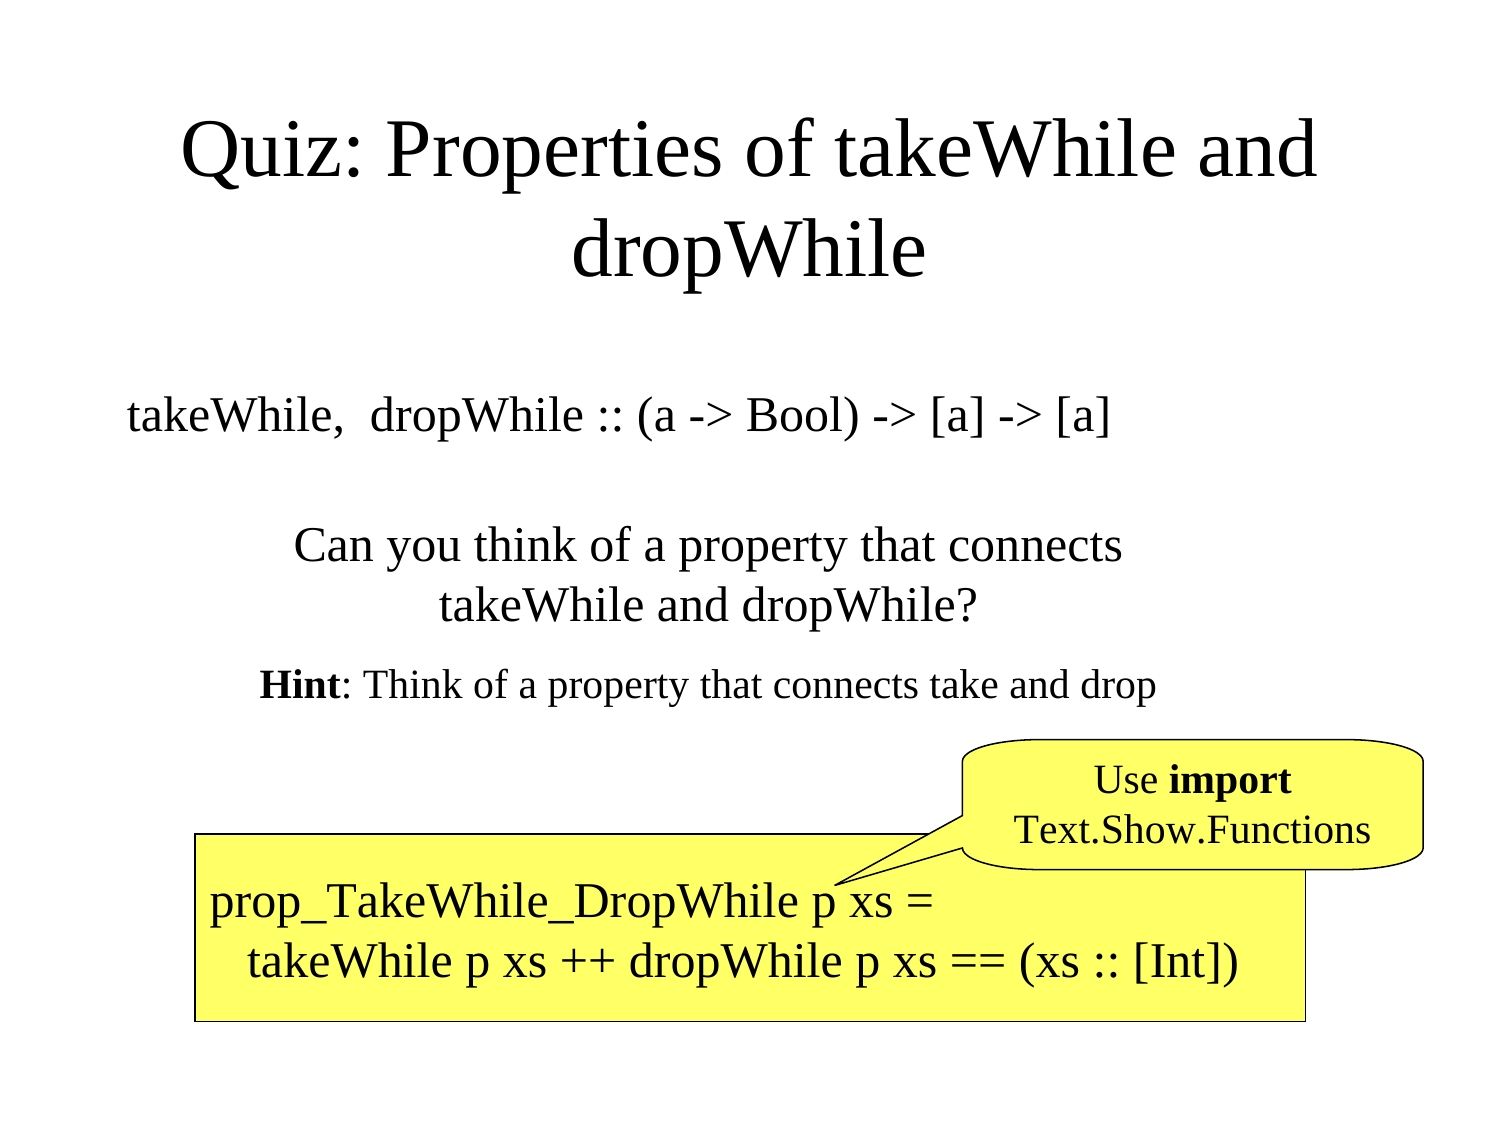

# Quiz: Properties of takeWhile and dropWhile
takeWhile, dropWhile :: (a -> Bool) -> [a] -> [a]
Can you think of a property that connects takeWhile and dropWhile?
Hint: Think of a property that connects take and drop
Use import Text.Show.Functions
prop_TakeWhile_DropWhile p xs =
 takeWhile p xs ++ dropWhile p xs == (xs :: [Int])